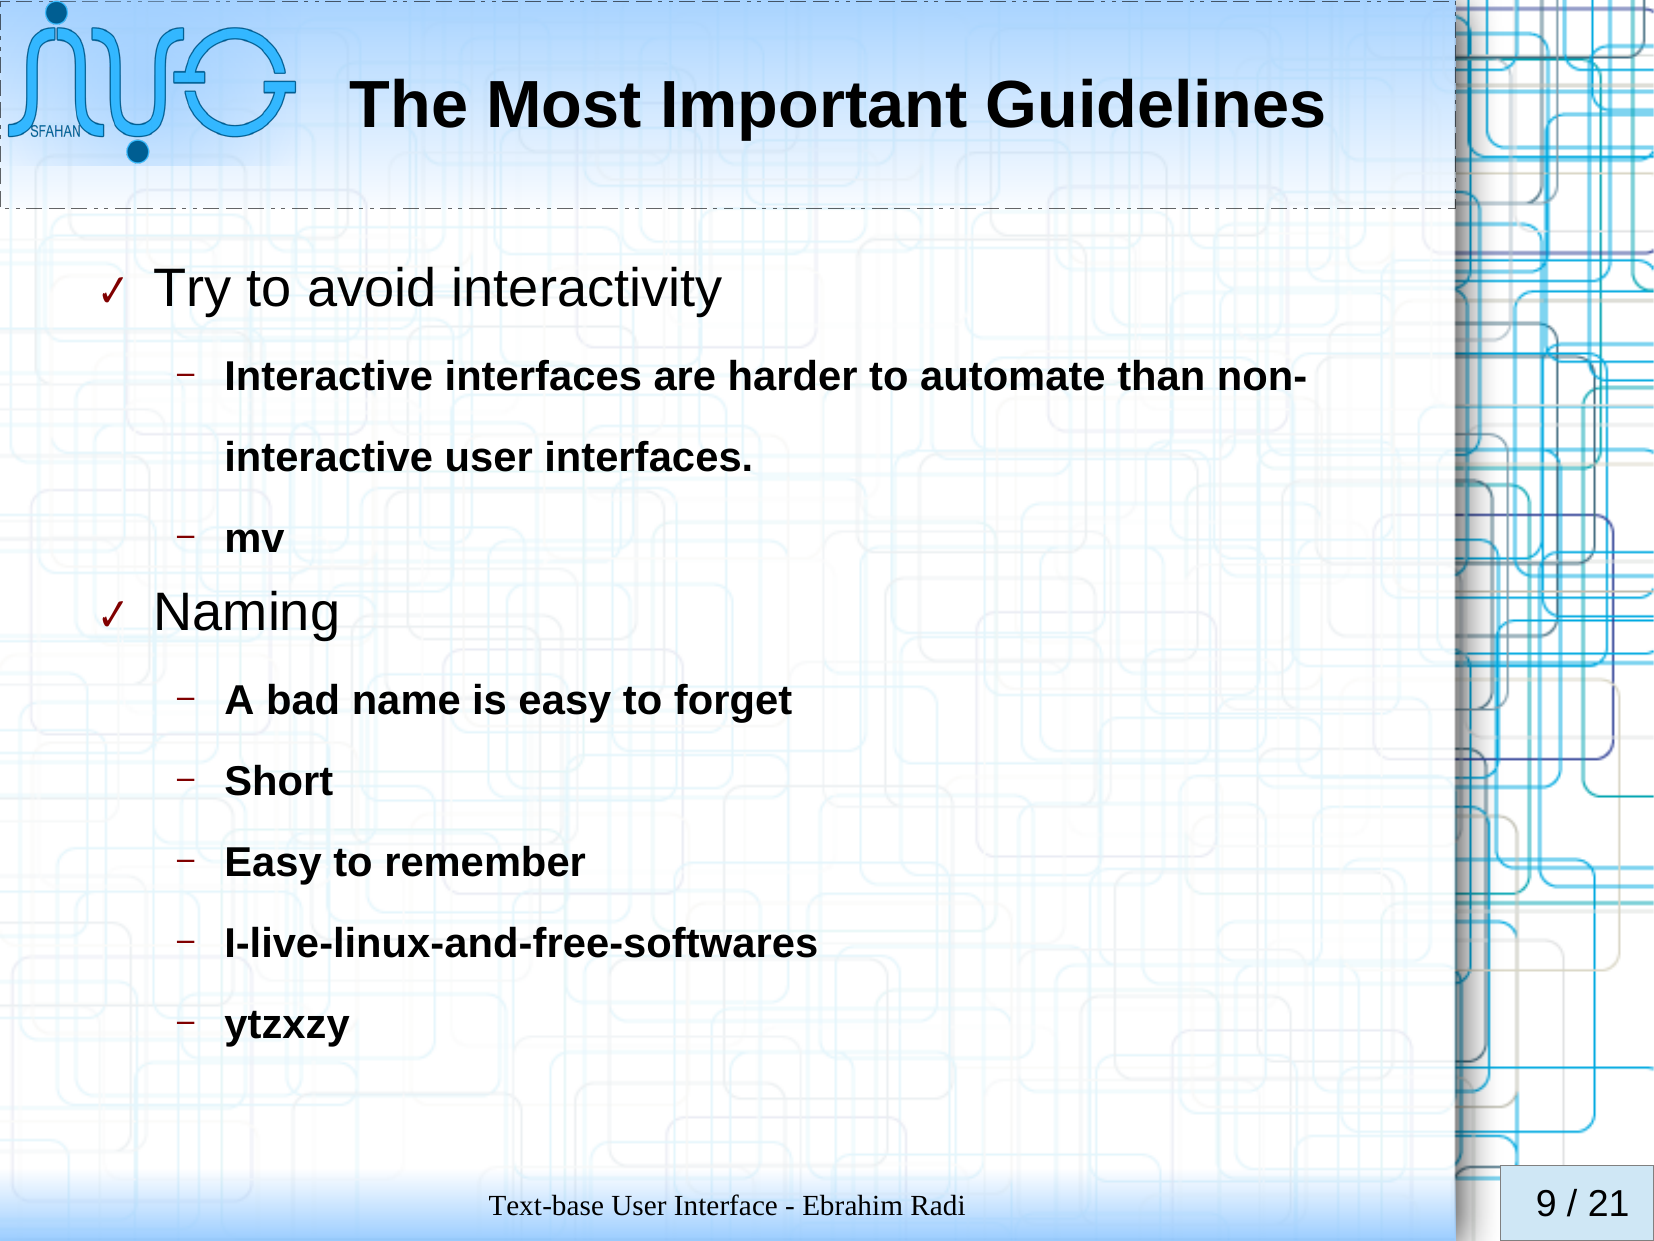

# The Most Important Guidelines
Try to avoid interactivity
Interactive interfaces are harder to automate than non-interactive user interfaces.
mv
Naming
A bad name is easy to forget
Short
Easy to remember
I-live-linux-and-free-softwares
ytzxzy
Text-base User Interface - Ebrahim Radi